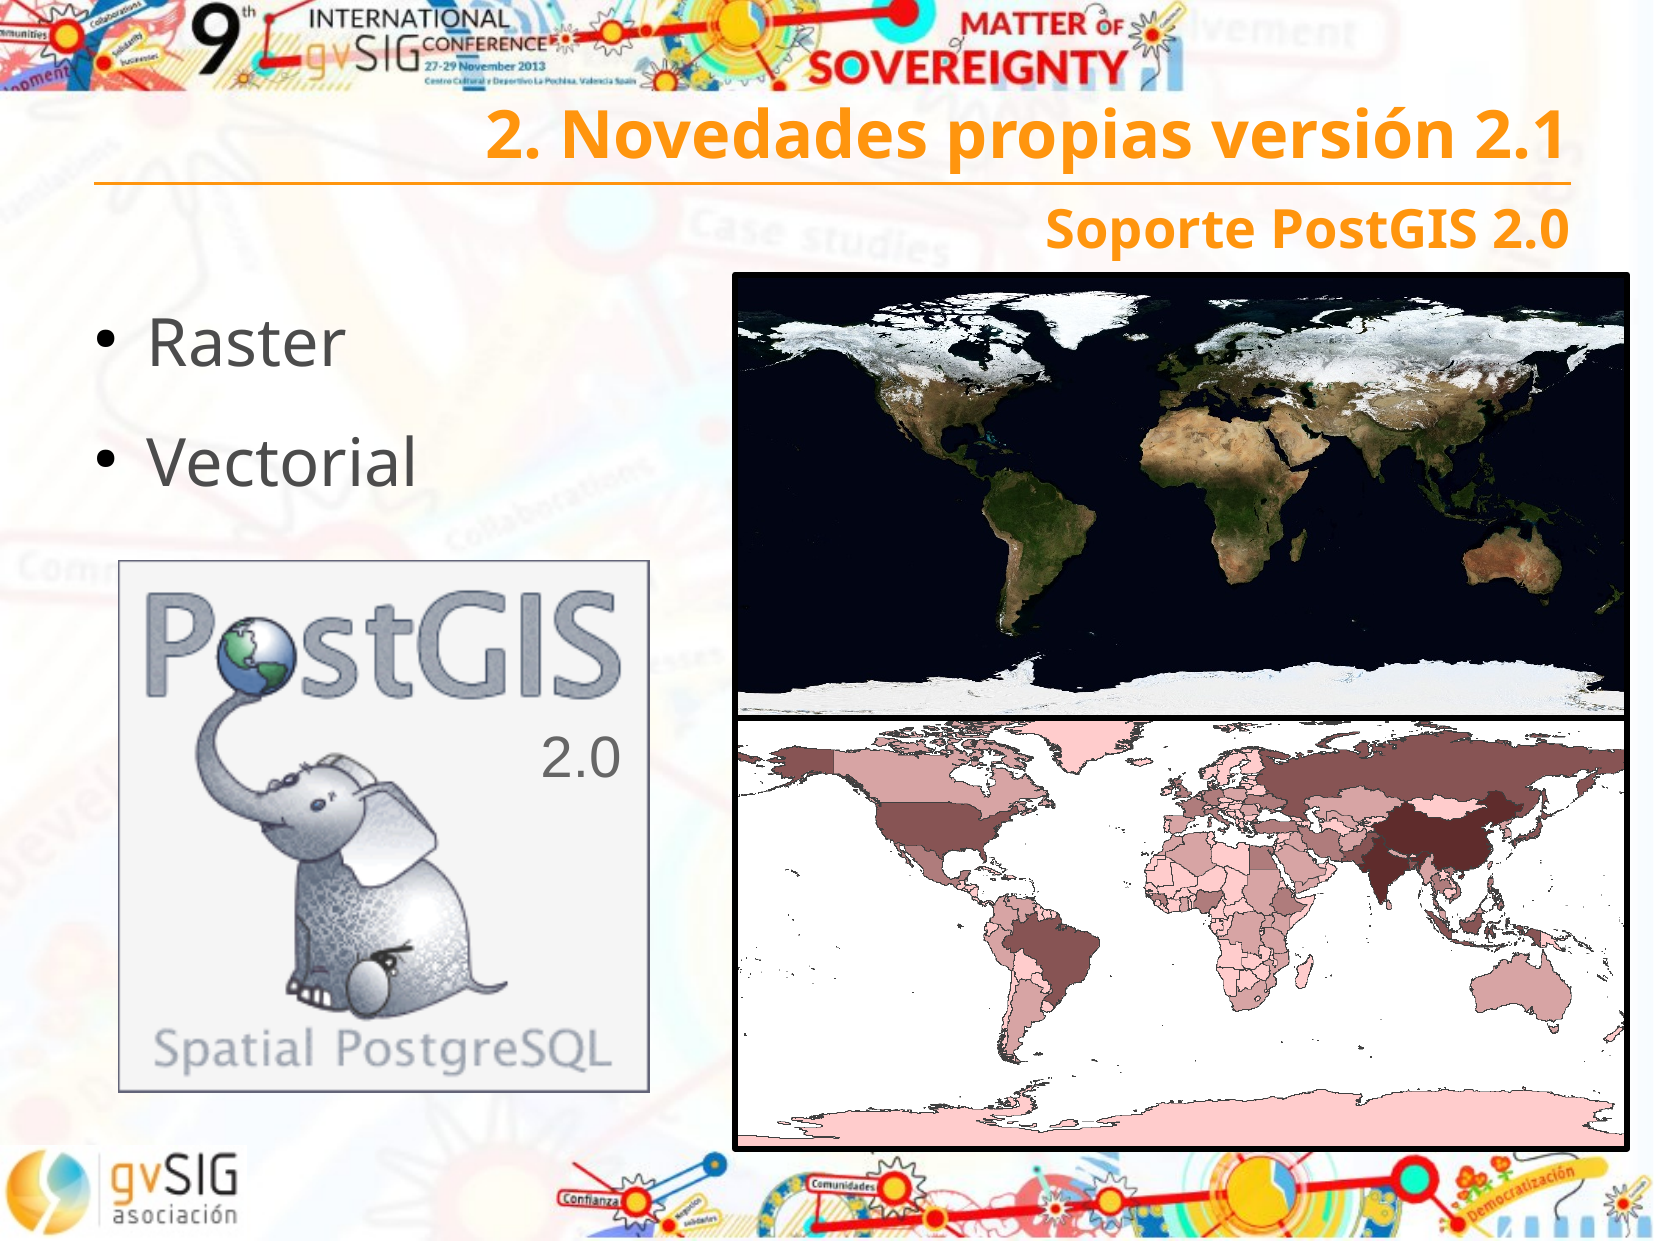

# 2. Novedades propias versión 2.1
Soporte PostGIS 2.0
Raster
Vectorial
2.0